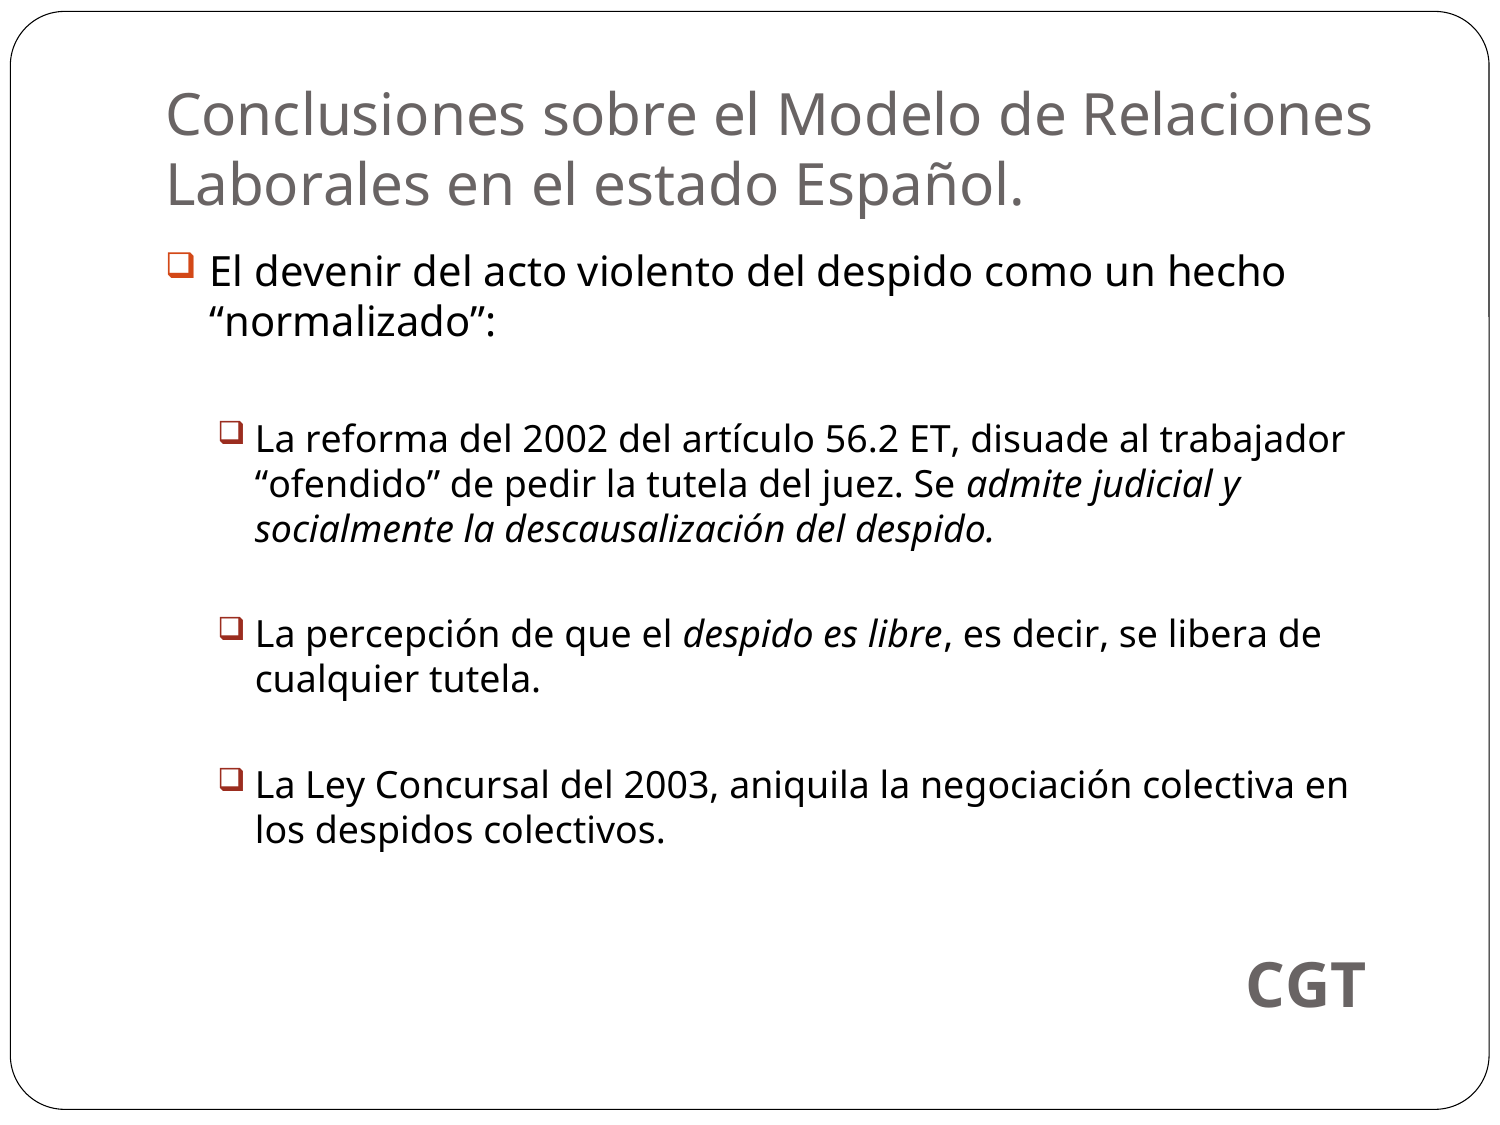

# Conclusiones sobre el Modelo de Relaciones Laborales en el estado Español.
El devenir del acto violento del despido como un hecho “normalizado”:
La reforma del 2002 del artículo 56.2 ET, disuade al trabajador “ofendido” de pedir la tutela del juez. Se admite judicial y socialmente la descausalización del despido.
La percepción de que el despido es libre, es decir, se libera de cualquier tutela.
La Ley Concursal del 2003, aniquila la negociación colectiva en los despidos colectivos.
CGT